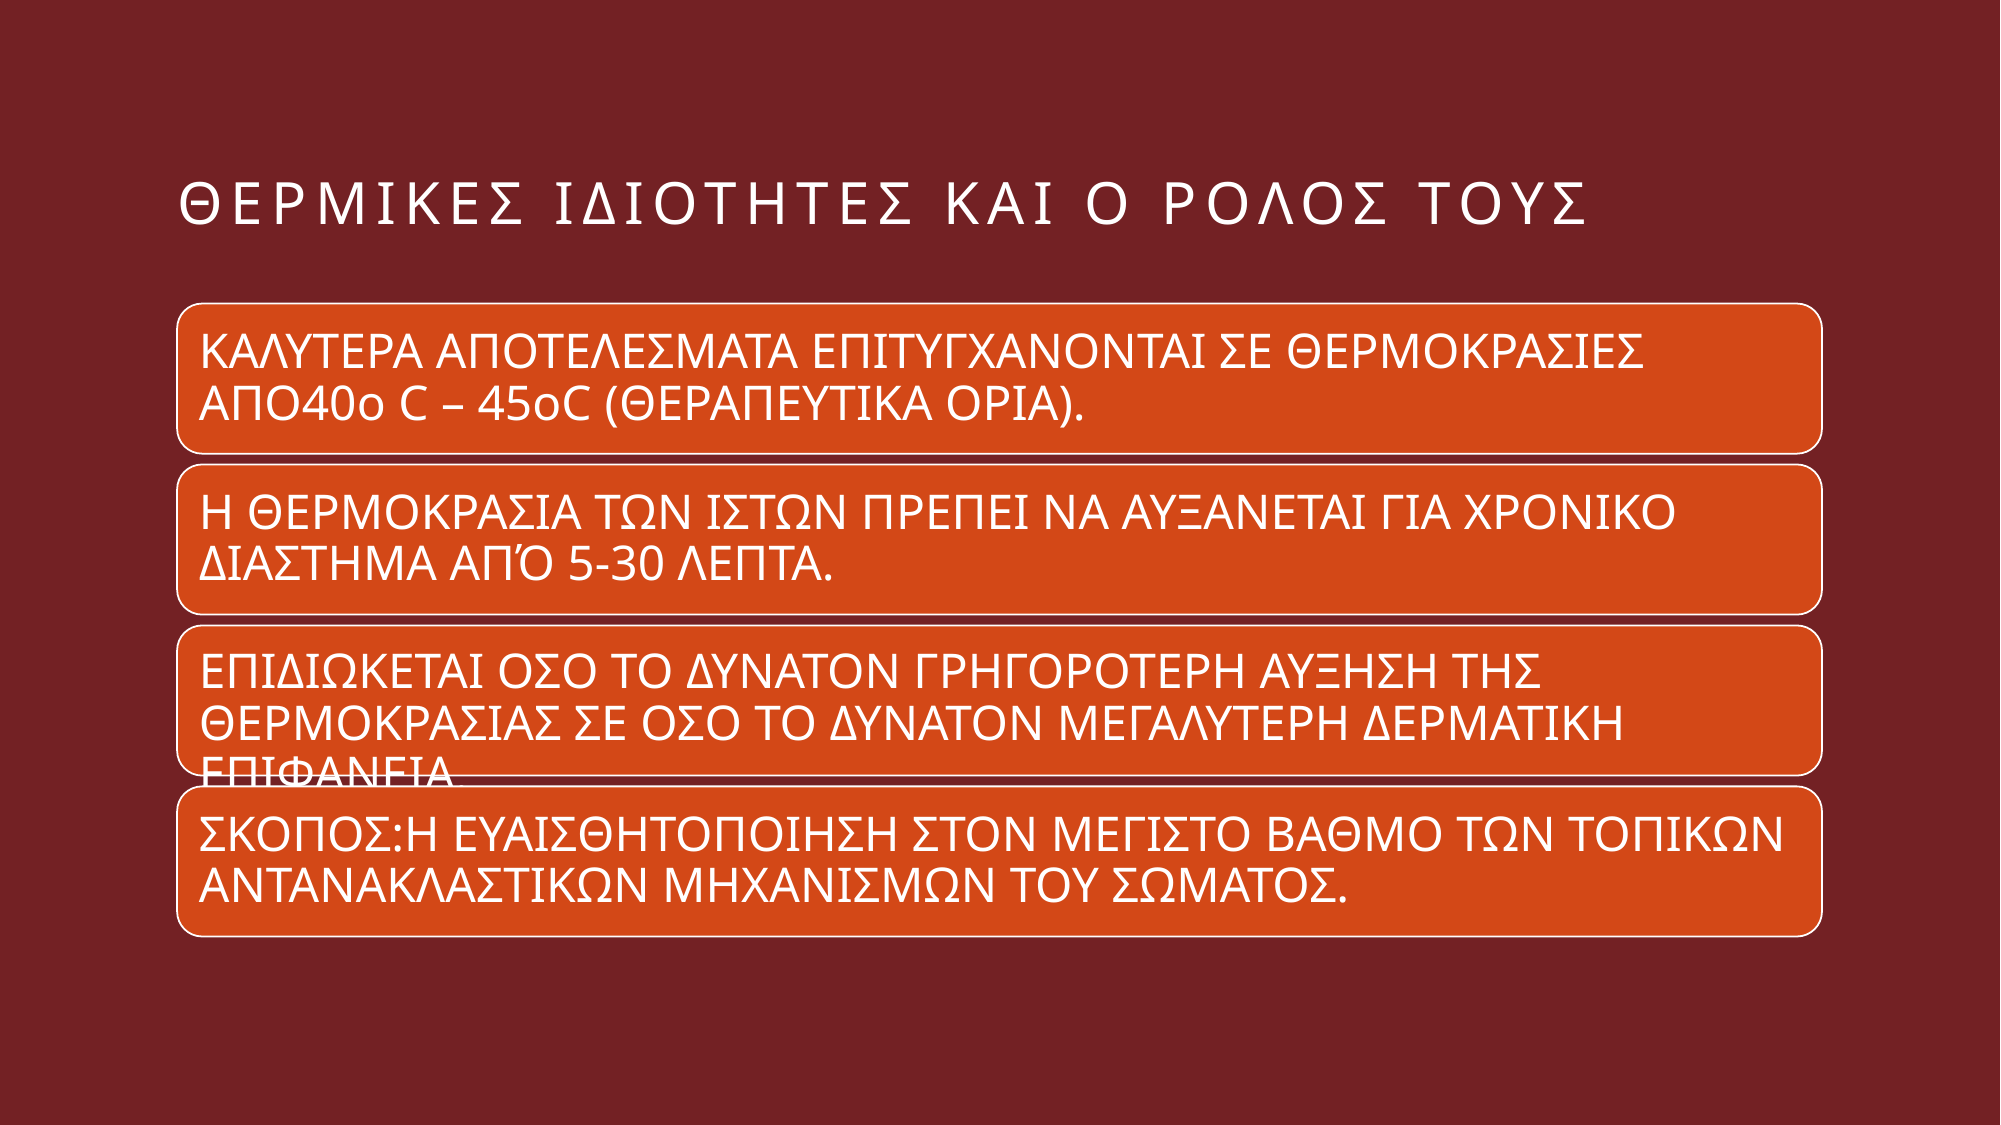

# ΘΕΡΜΙΚΕΣ ΙΔΙΟΤΗΤΕΣ ΚΑΙ Ο ΡΟΛΟΣ ΤΟΥΣ
ΚΑΛΥΤΕΡΑ ΑΠΟΤΕΛΕΣΜΑΤΑ ΕΠΙΤΥΓΧΑΝΟΝΤΑΙ ΣΕ ΘΕΡΜΟΚΡΑΣΙΕΣ ΑΠΟ40ο C – 45oC (ΘΕΡΑΠΕΥΤΙΚΑ ΟΡΙΑ).
Η ΘΕΡΜΟΚΡΑΣΙΑ ΤΩΝ ΙΣΤΩΝ ΠΡΕΠΕΙ ΝΑ ΑΥΞΑΝΕΤΑΙ ΓΙΑ ΧΡΟΝΙΚΟ ΔΙΑΣΤΗΜΑ ΑΠΌ 5-30 ΛΕΠΤΑ.
ΕΠΙΔΙΩΚΕΤΑΙ ΟΣΟ ΤΟ ΔΥΝΑΤΟΝ ΓΡΗΓΟΡΟΤΕΡΗ ΑΥΞΗΣΗ ΤΗΣ ΘΕΡΜΟΚΡΑΣΙΑΣ ΣΕ ΟΣΟ ΤΟ ΔΥΝΑΤΟΝ ΜΕΓΑΛΥΤΕΡΗ ΔΕΡΜΑΤΙΚΗ ΕΠΙΦΑΝΕΙΑ.
ΣΚΟΠΟΣ:Η ΕΥΑΙΣΘΗΤΟΠΟΙΗΣΗ ΣΤΟΝ ΜΕΓΙΣΤΟ ΒΑΘΜΟ ΤΩΝ ΤΟΠΙΚΩΝ ΑΝΤΑΝΑΚΛΑΣΤΙΚΩΝ ΜΗΧΑΝΙΣΜΩΝ ΤΟΥ ΣΩΜΑΤΟΣ.